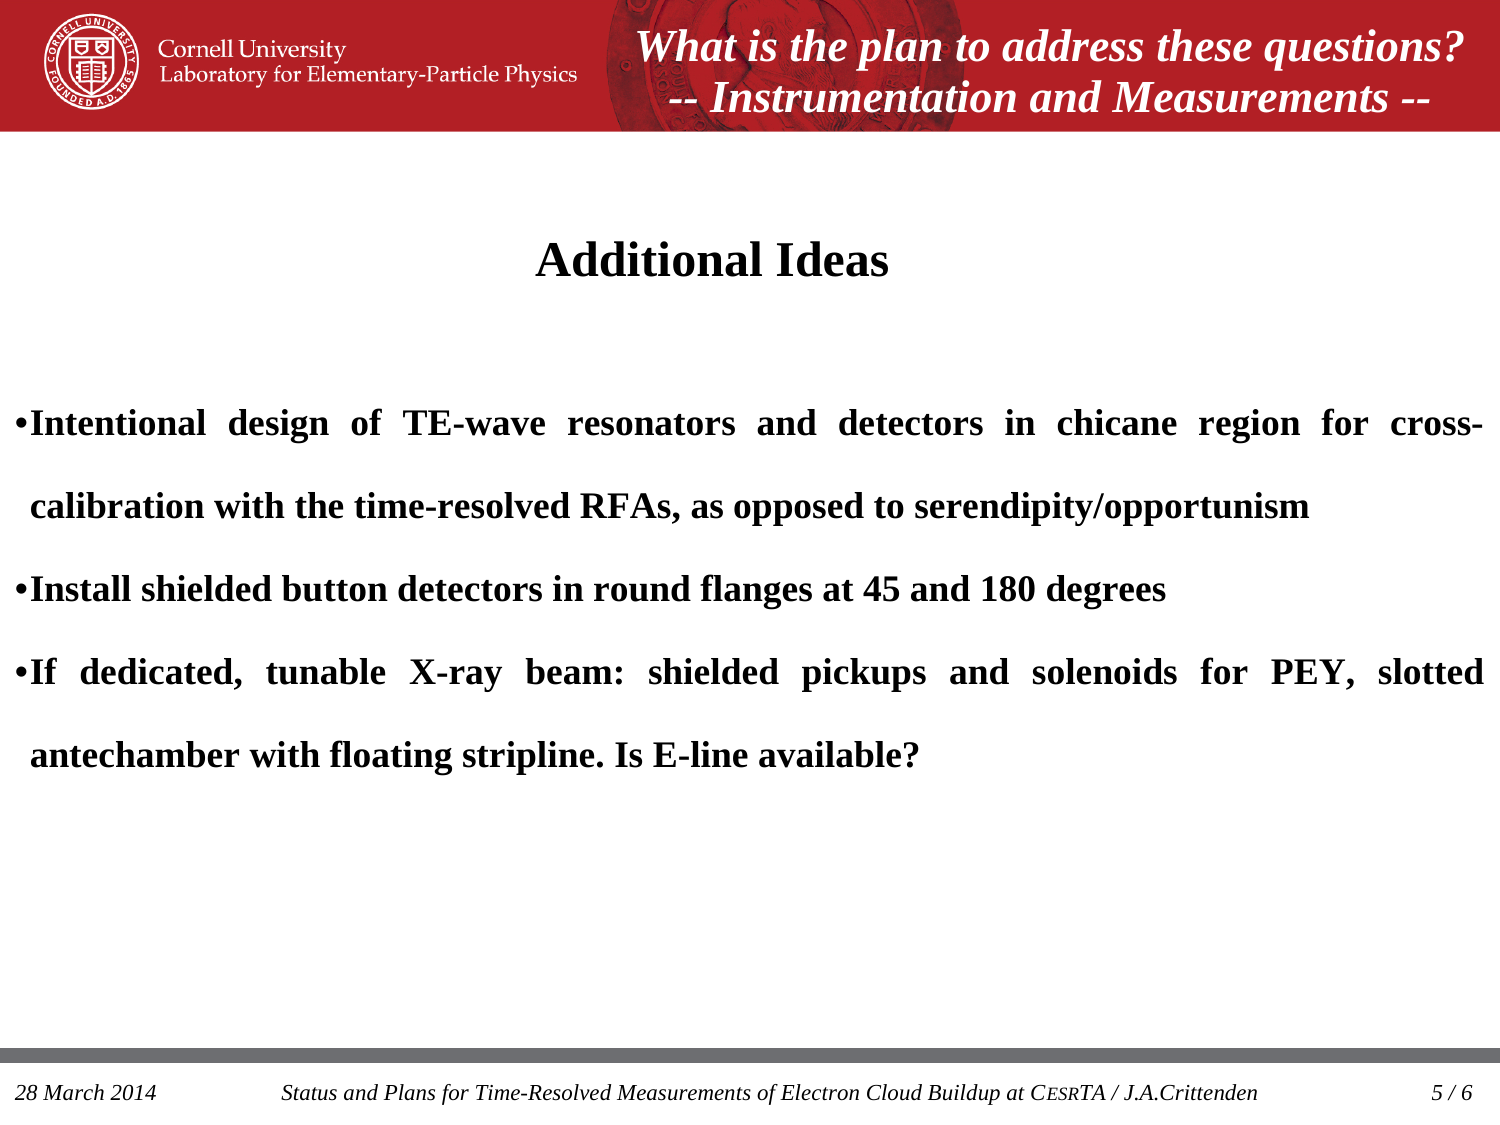

# What is the plan to address these questions? -- Instrumentation and Measurements --
Additional Ideas
Intentional design of TE-wave resonators and detectors in chicane region for cross-calibration with the time-resolved RFAs, as opposed to serendipity/opportunism
Install shielded button detectors in round flanges at 45 and 180 degrees
If dedicated, tunable X-ray beam: shielded pickups and solenoids for PEY, slotted antechamber with floating stripline. Is E-line available?